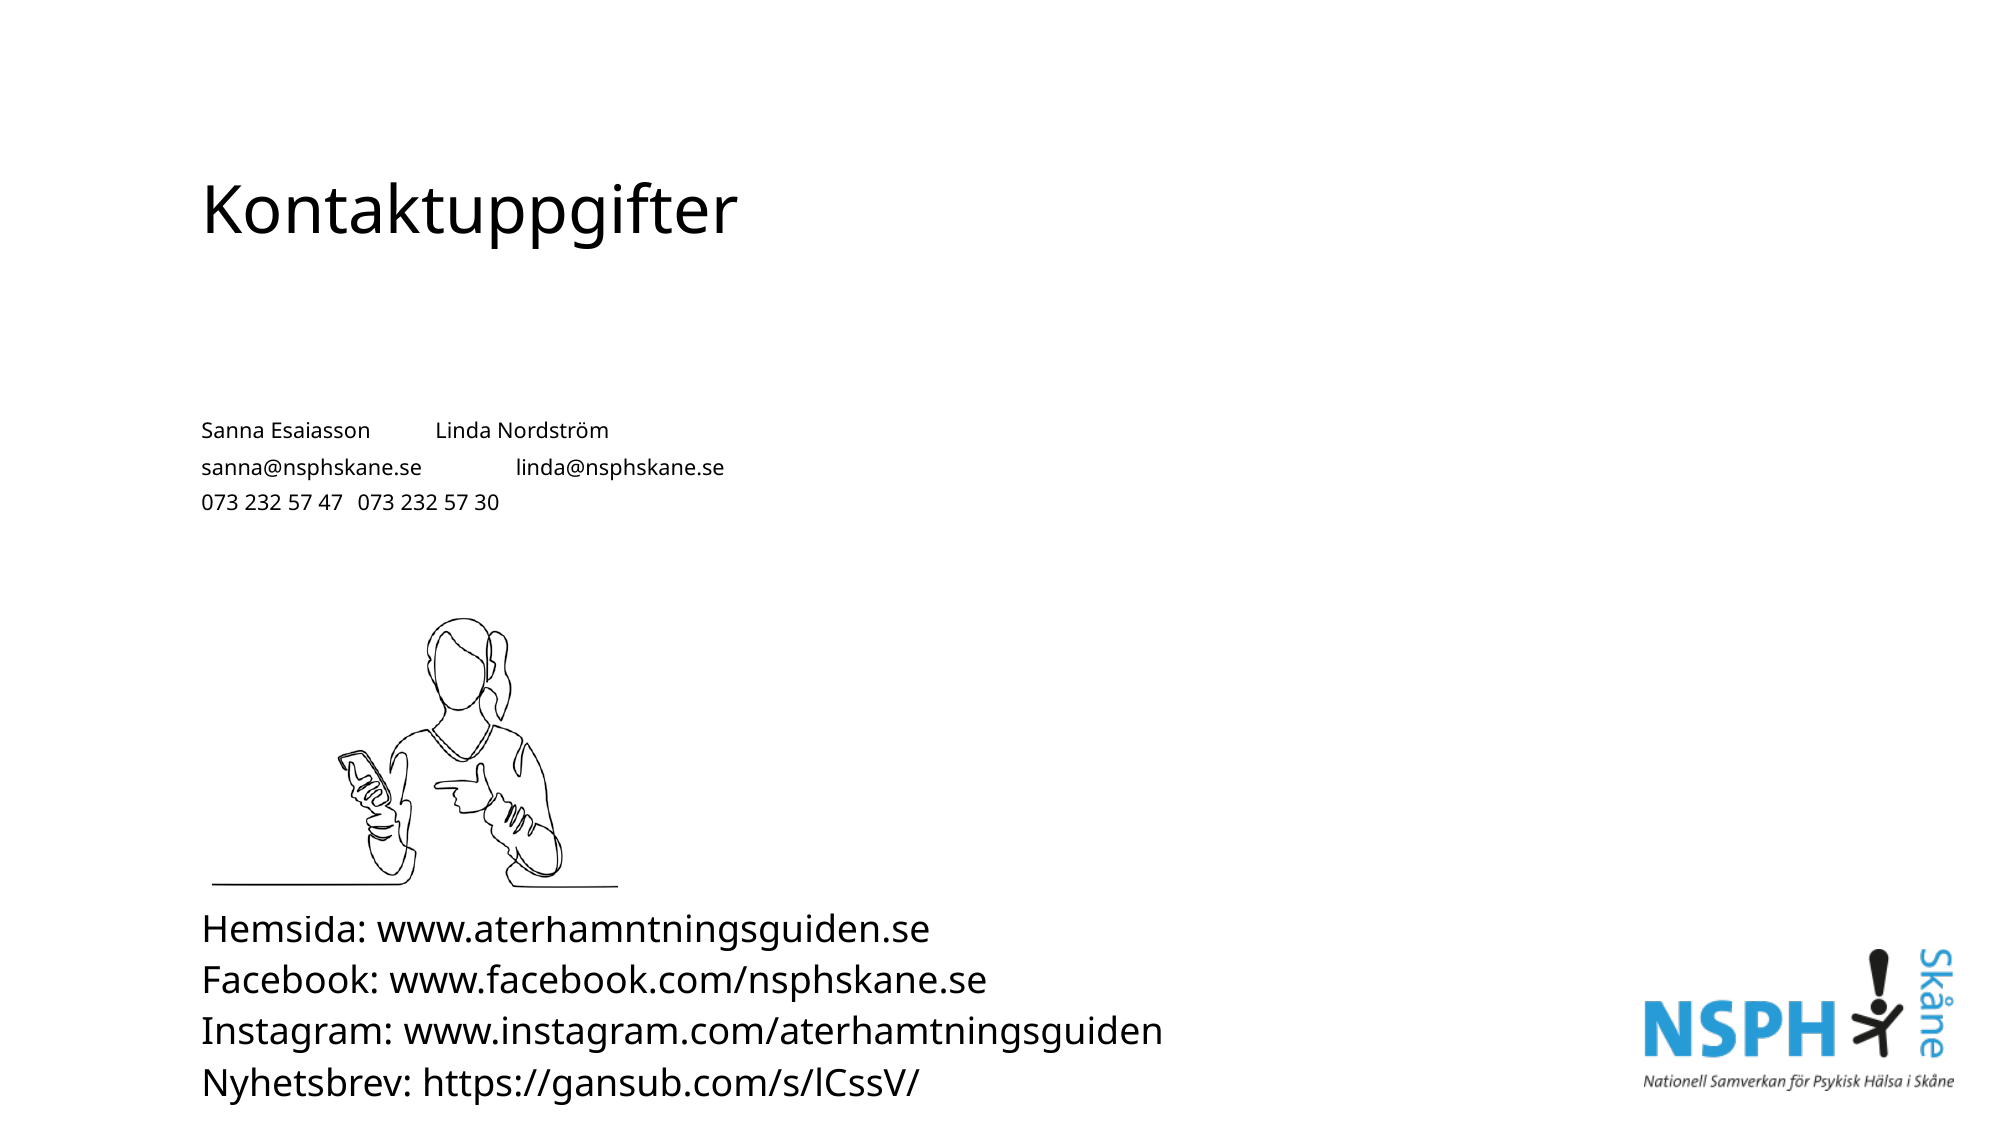

# Kontaktuppgifter
Sanna Esaiasson				Linda Nordström
sanna@nsphskane.se			 linda@nsphskane.se
073 232 57 47					073 232 57 30
Hemsida: www.aterhamntningsguiden.se
Facebook: www.facebook.com/nsphskane.se
Instagram: www.instagram.com/aterhamtningsguiden
Nyhetsbrev: https://gansub.com/s/lCssV/